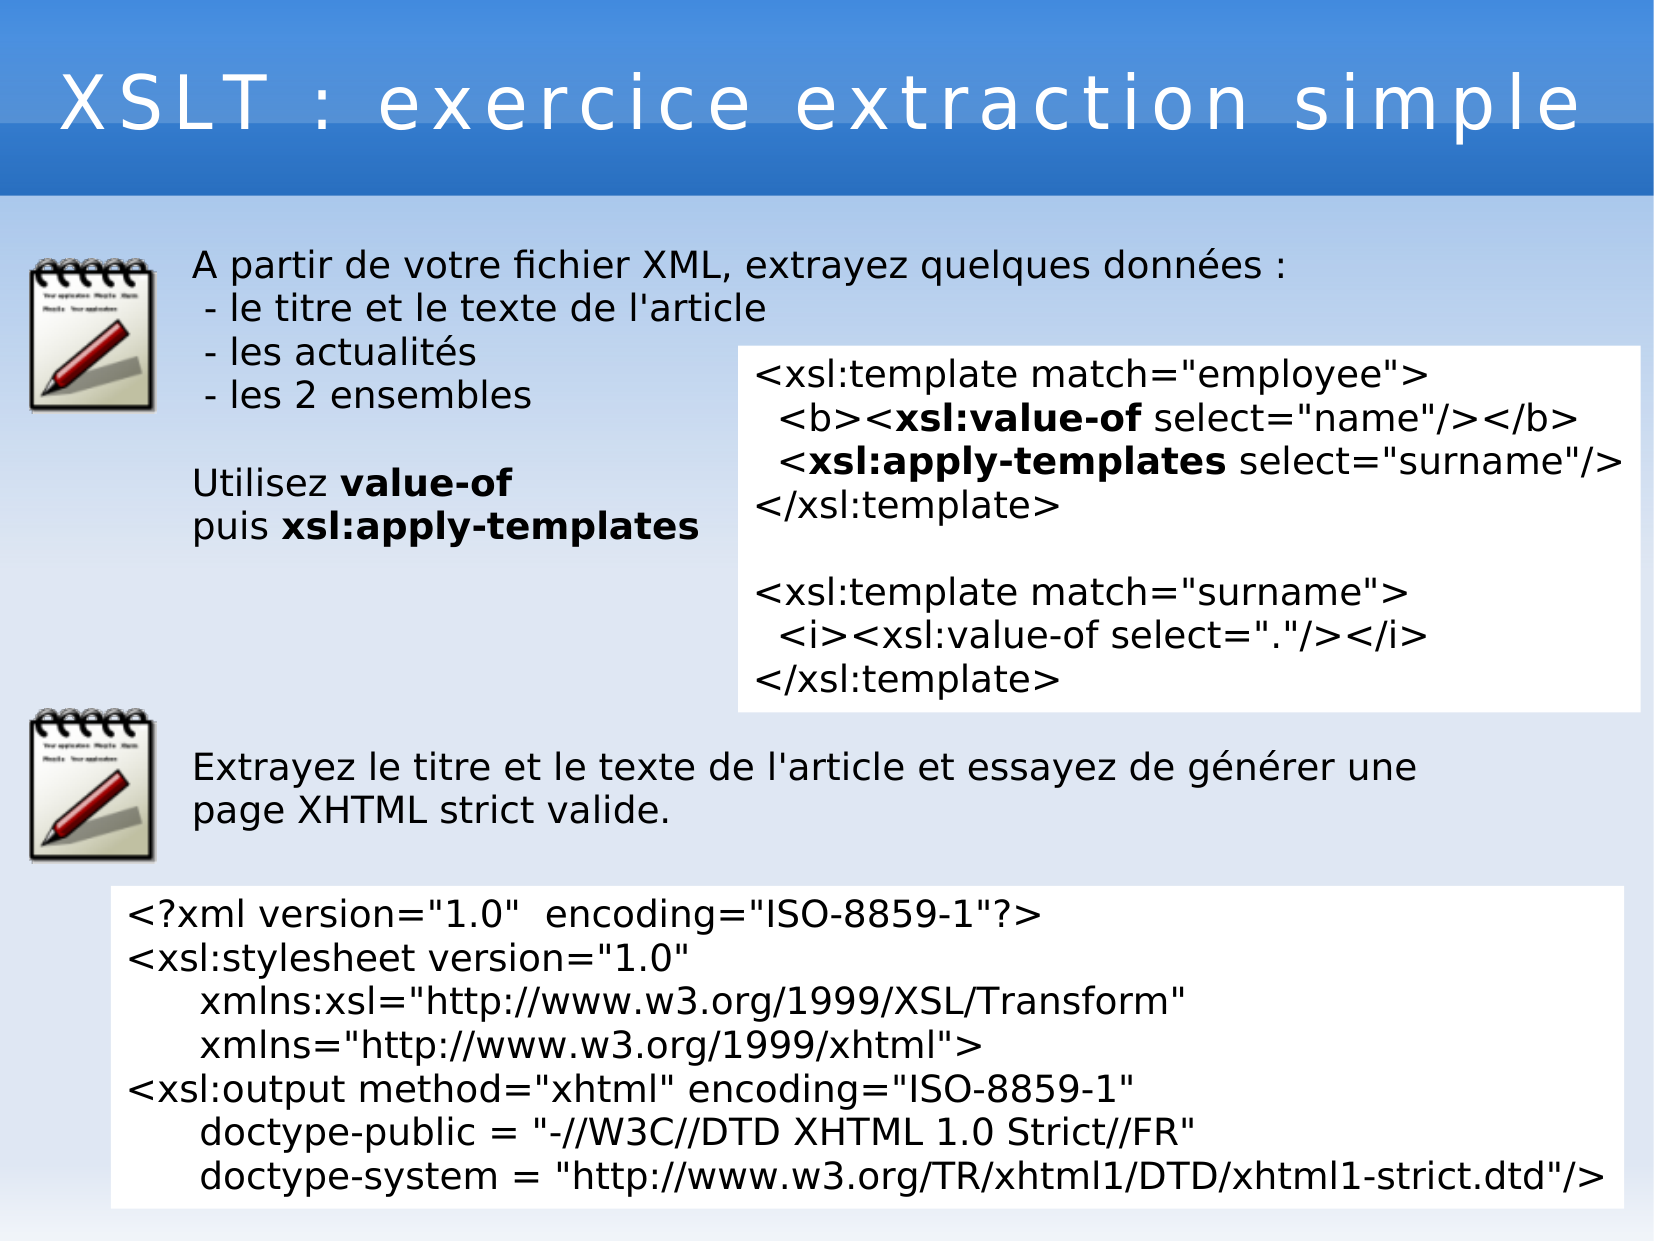

# XSLT : exercice extraction simple
A partir de votre fichier XML, extrayez quelques données :
 - le titre et le texte de l'article
 - les actualités
 - les 2 ensembles
Utilisez value-of
puis xsl:apply-templates
<xsl:template match="employee">
 <b><xsl:value-of select="name"/></b>
 <xsl:apply-templates select="surname"/>
</xsl:template>
<xsl:template match="surname">
 <i><xsl:value-of select="."/></i>
</xsl:template>
Extrayez le titre et le texte de l'article et essayez de générer une
page XHTML strict valide.
<?xml version="1.0" encoding="ISO-8859-1"?>
<xsl:stylesheet version="1.0"
	xmlns:xsl="http://www.w3.org/1999/XSL/Transform"
	xmlns="http://www.w3.org/1999/xhtml">
<xsl:output method="xhtml" encoding="ISO-8859-1"
	doctype-public = "-//W3C//DTD XHTML 1.0 Strict//FR"
	doctype-system = "http://www.w3.org/TR/xhtml1/DTD/xhtml1-strict.dtd"/>